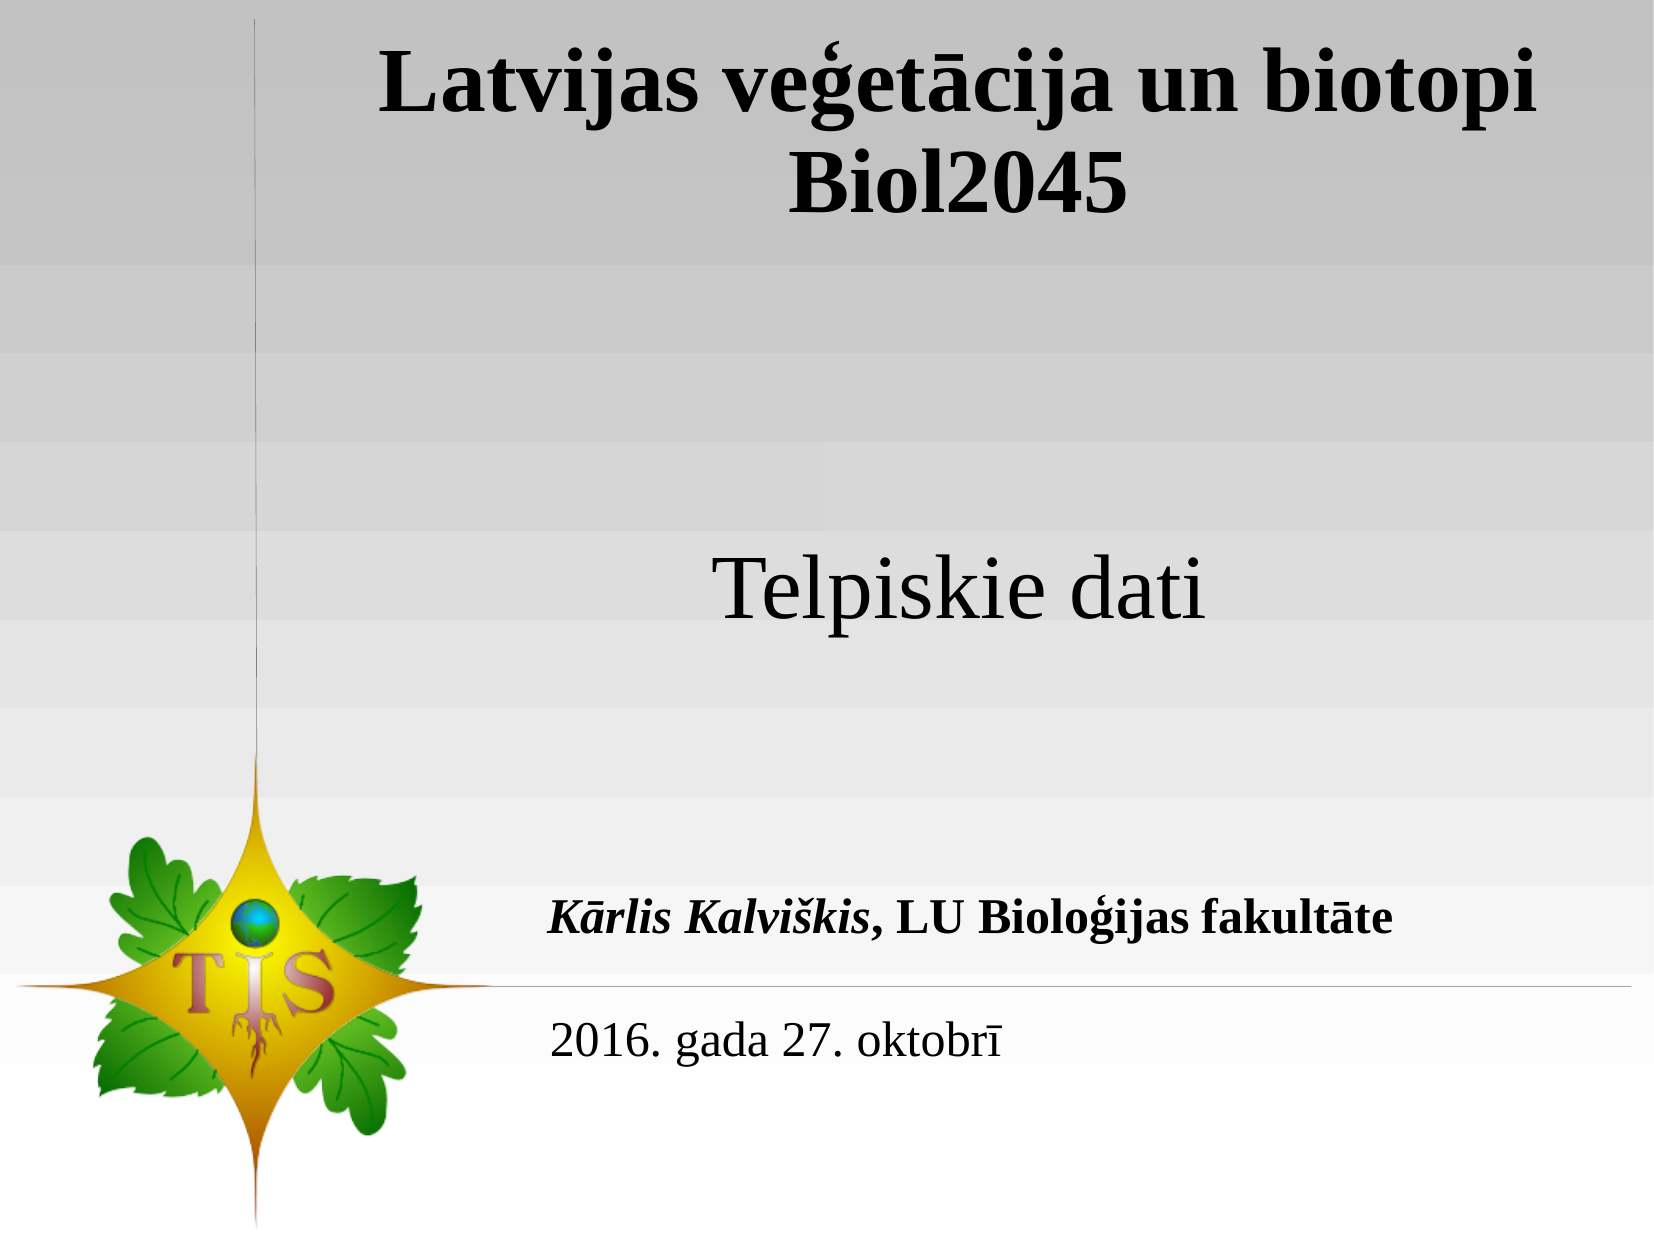

# Telpiskie dati
2016. gada 27. oktobrī